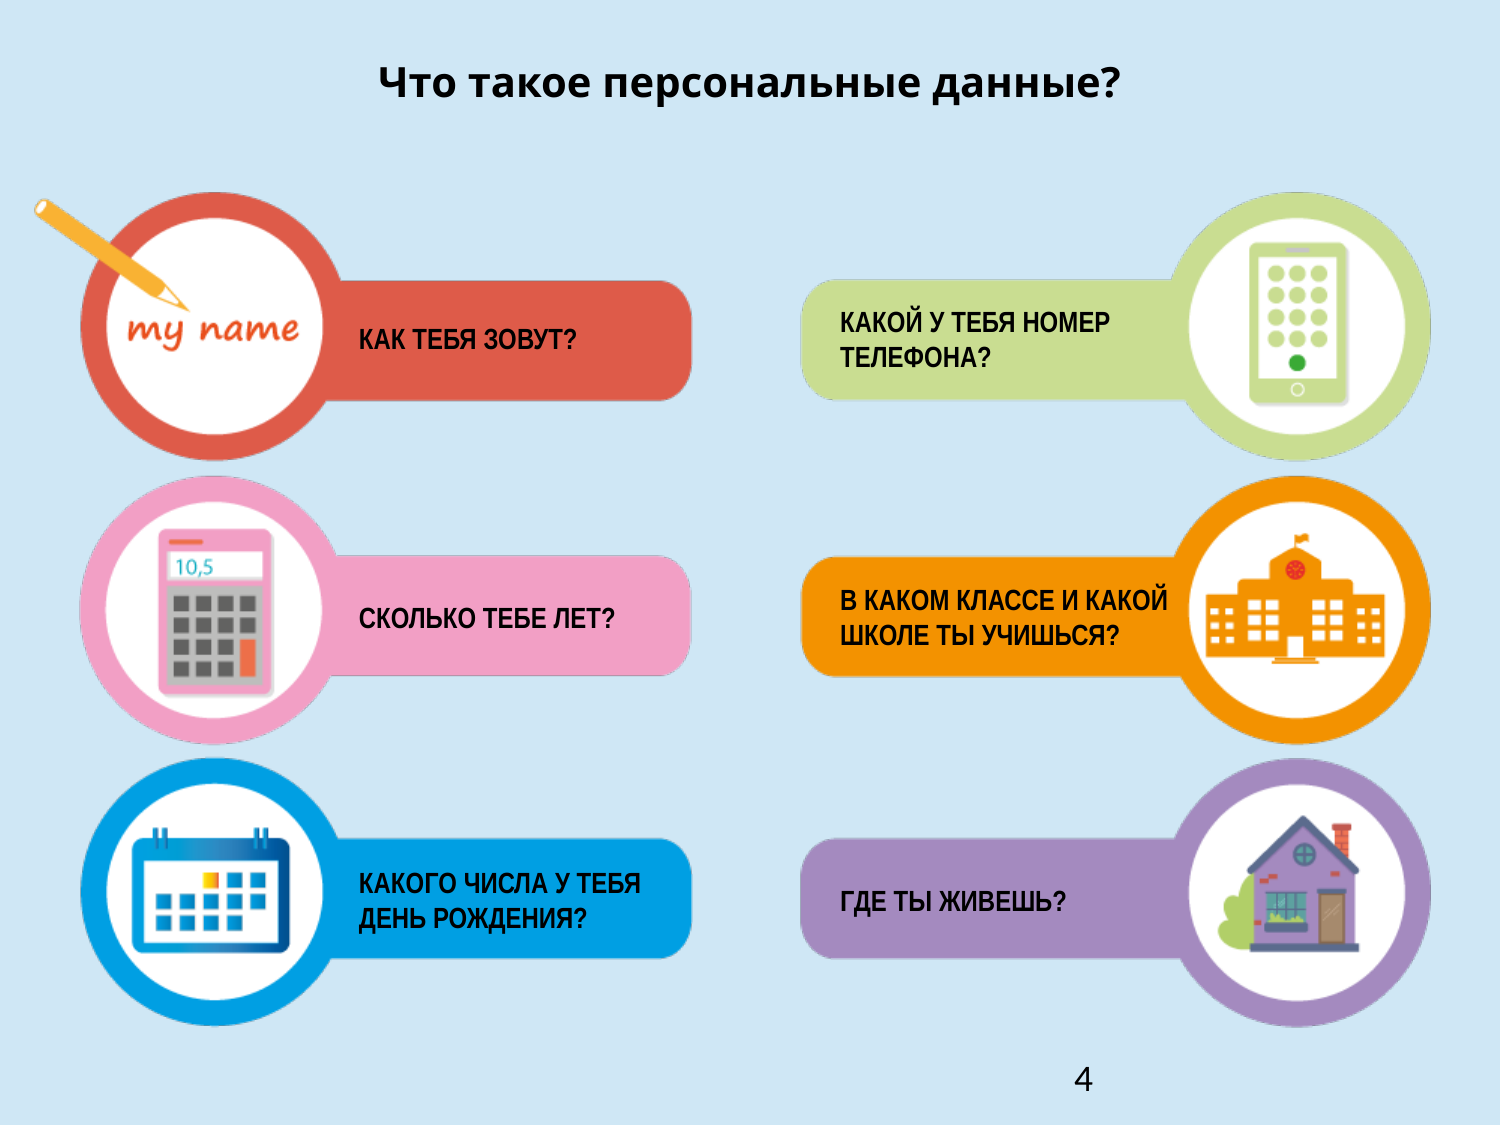

Что такое персональные данные?
КАКОЙ У ТЕБЯ НОМЕР ТЕЛЕФОНА?
КАК ТЕБЯ ЗОВУТ?
В КАКОМ КЛАССЕ И КАКОЙ ШКОЛЕ ТЫ УЧИШЬСЯ?
СКОЛЬКО ТЕБЕ ЛЕТ?
КАКОГО ЧИСЛА У ТЕБЯ ДЕНЬ РОЖДЕНИЯ?
ГДЕ ТЫ ЖИВЕШЬ?